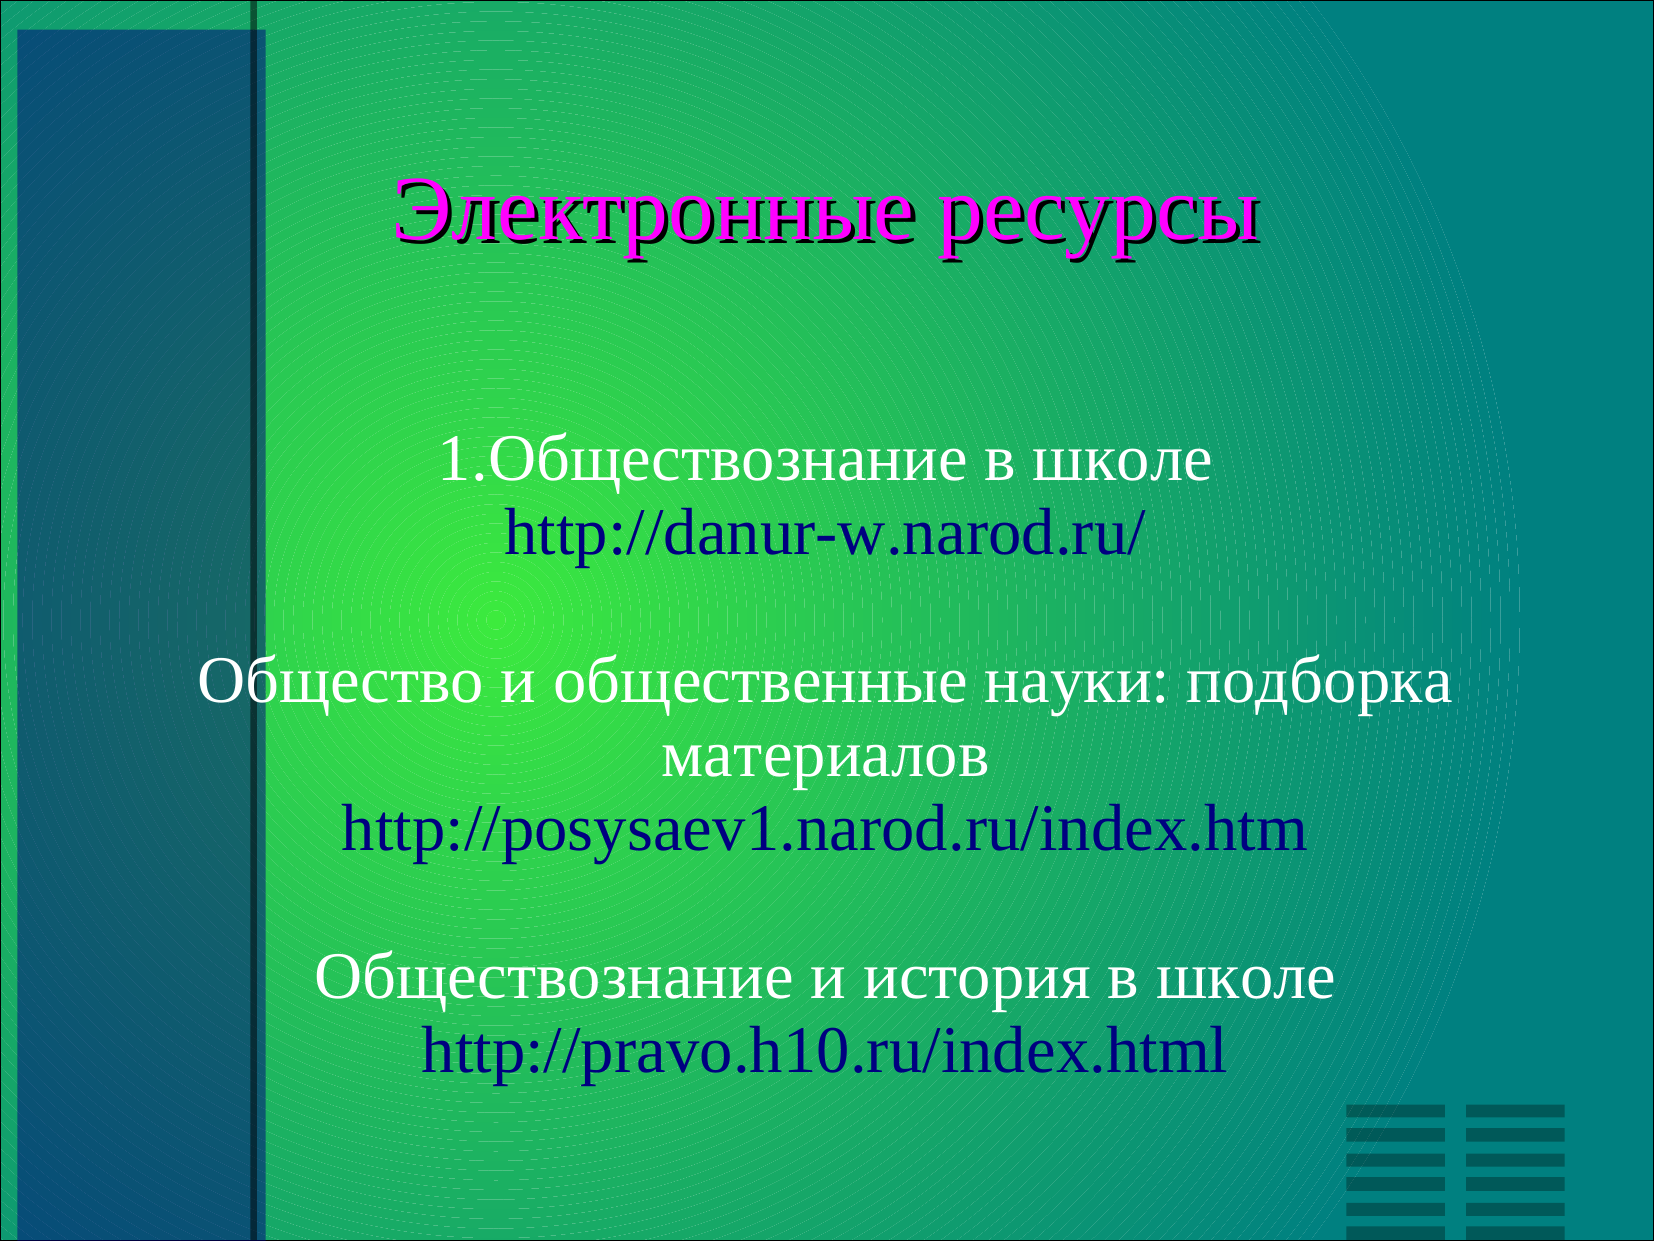

# Электронные ресурсы
1.Обществознание в школе
http://danur-w.narod.ru/
Общество и общественные науки: подборка материалов
http://posysaev1.narod.ru/index.htm
Обществознание и история в школе
http://pravo.h10.ru/index.html